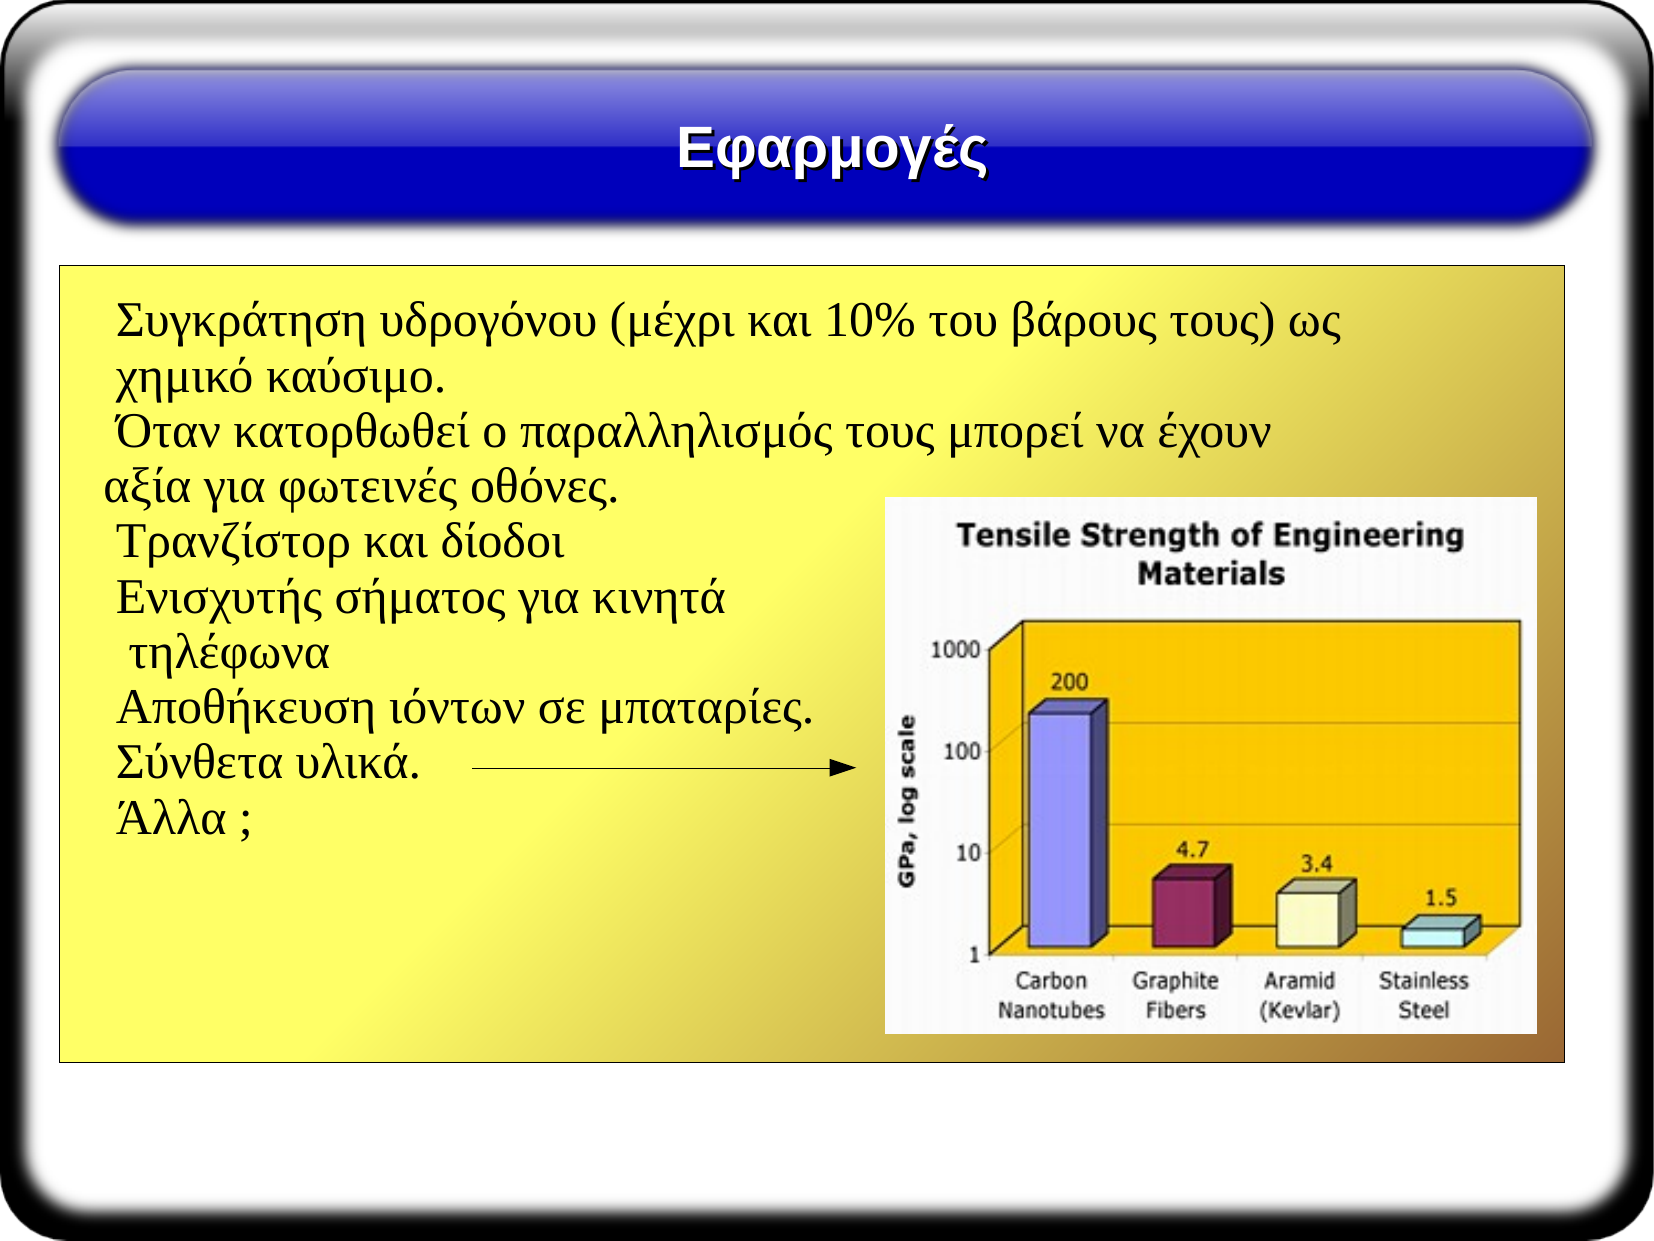

# Εφαρμογές
 Συγκράτηση υδρογόνου (μέχρι και 10% του βάρους τους) ως χημικό καύσιμο.
 Όταν κατορθωθεί ο παραλληλισμός τους μπορεί να έχουν αξία για φωτεινές οθόνες.
 Τρανζίστορ και δίοδοι
 Ενισχυτής σήματος για κινητά
 τηλέφωνα
 Αποθήκευση ιόντων σε μπαταρίες.
 Σύνθετα υλικά.
 Άλλα ;